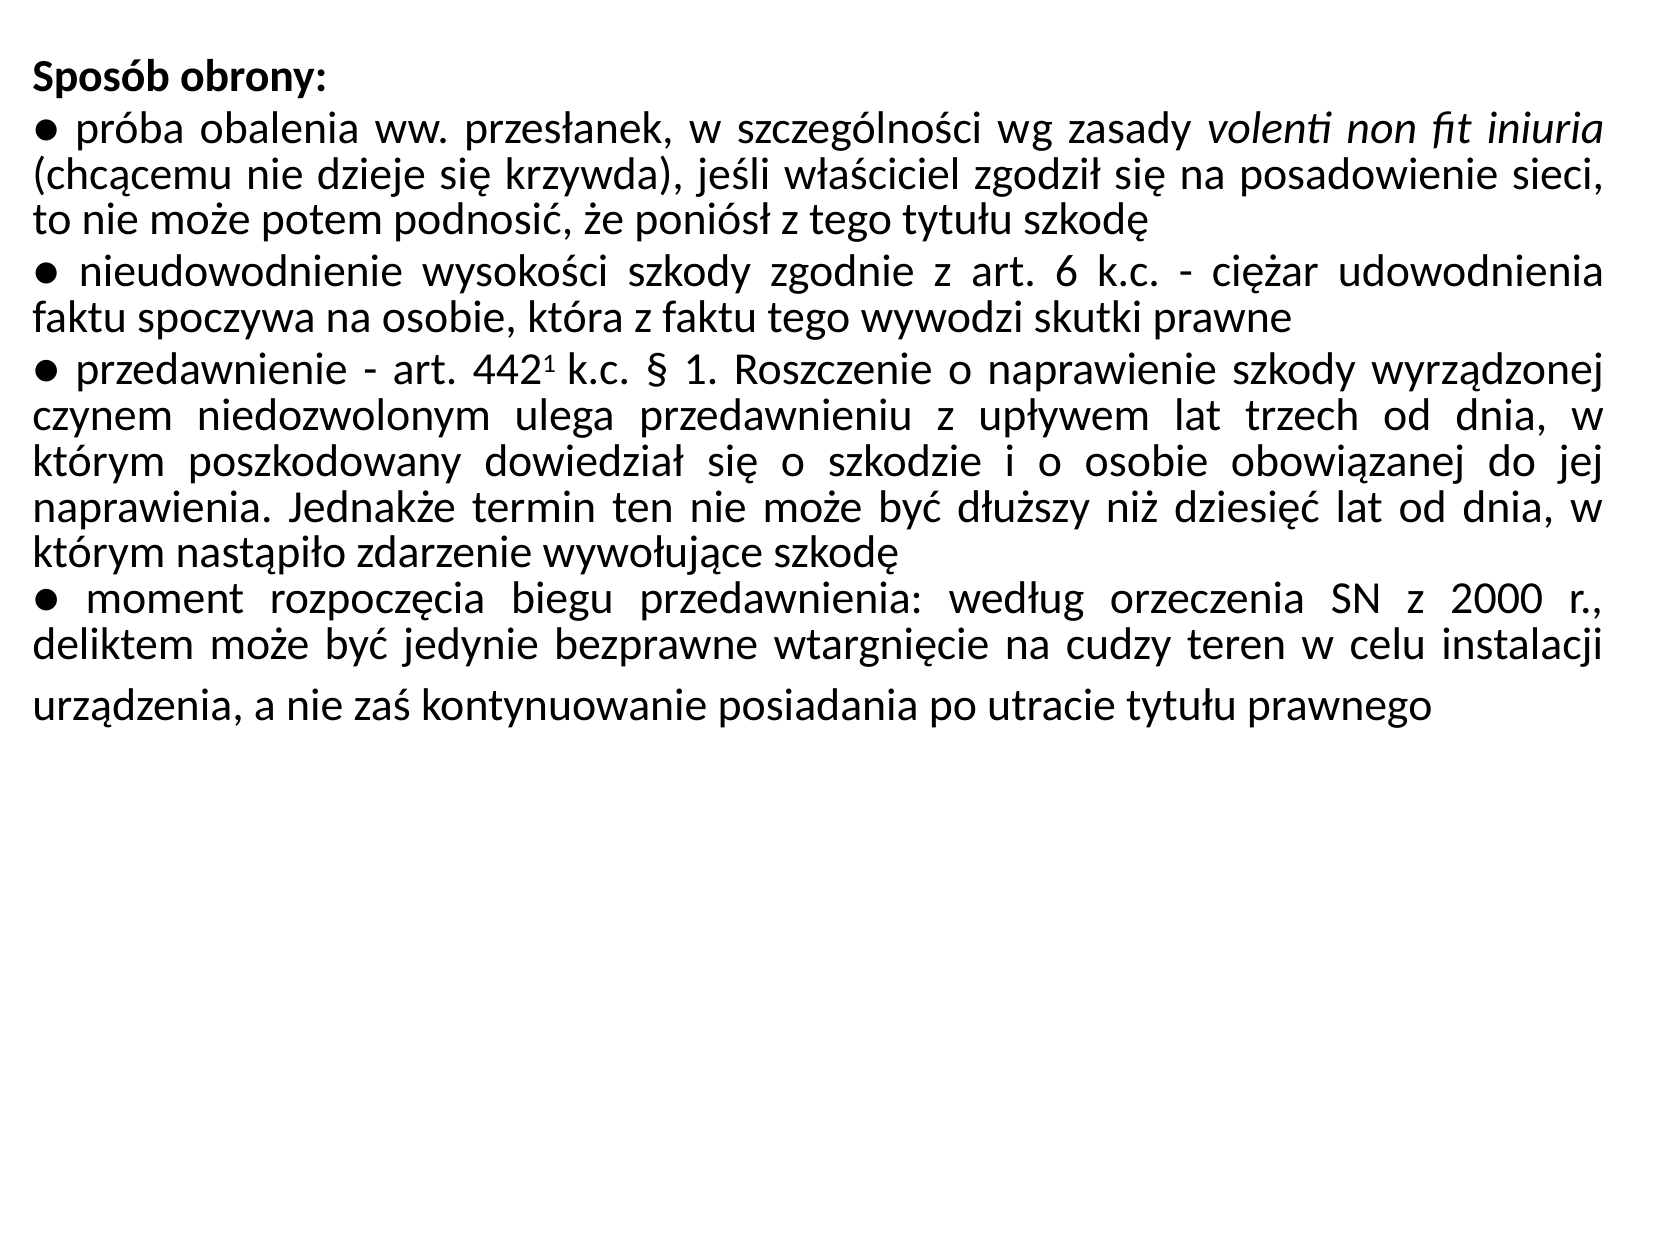

#
Sposób obrony:
● próba obalenia ww. przesłanek, w szczególności wg zasady volenti non fit iniuria (chcącemu nie dzieje się krzywda), jeśli właściciel zgodził się na posadowienie sieci, to nie może potem podnosić, że poniósł z tego tytułu szkodę
● nieudowodnienie wysokości szkody zgodnie z art. 6 k.c. - ciężar udowodnienia faktu spoczywa na osobie, która z faktu tego wywodzi skutki prawne
● przedawnienie - art. 4421 k.c. § 1. Roszczenie o naprawienie szkody wyrządzonej czynem niedozwolonym ulega przedawnieniu z upływem lat trzech od dnia, w którym poszkodowany dowiedział się o szkodzie i o osobie obowiązanej do jej naprawienia. Jednakże termin ten nie może być dłuższy niż dziesięć lat od dnia, w którym nastąpiło zdarzenie wywołujące szkodę
● moment rozpoczęcia biegu przedawnienia: według orzeczenia SN z 2000 r., deliktem może być jedynie bezprawne wtargnięcie na cudzy teren w celu instalacji urządzenia, a nie zaś kontynuowanie posiadania po utracie tytułu prawnego